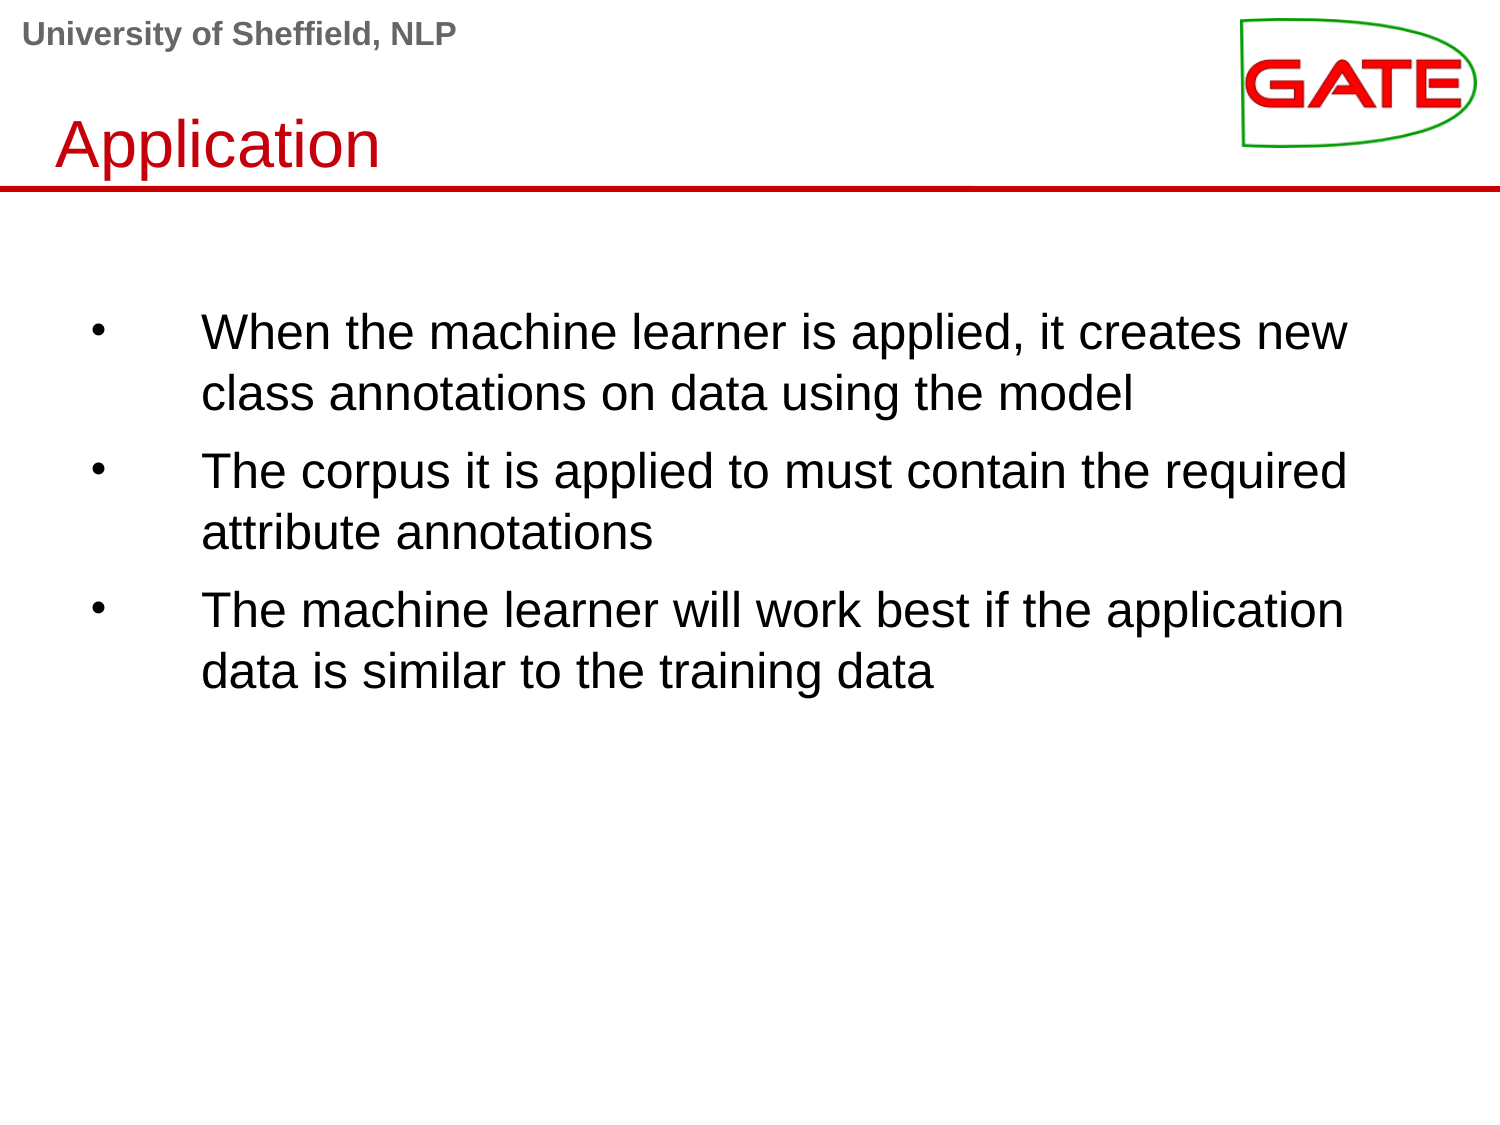

# Application
When the machine learner is applied, it creates new class annotations on data using the model
The corpus it is applied to must contain the required attribute annotations
The machine learner will work best if the application data is similar to the training data